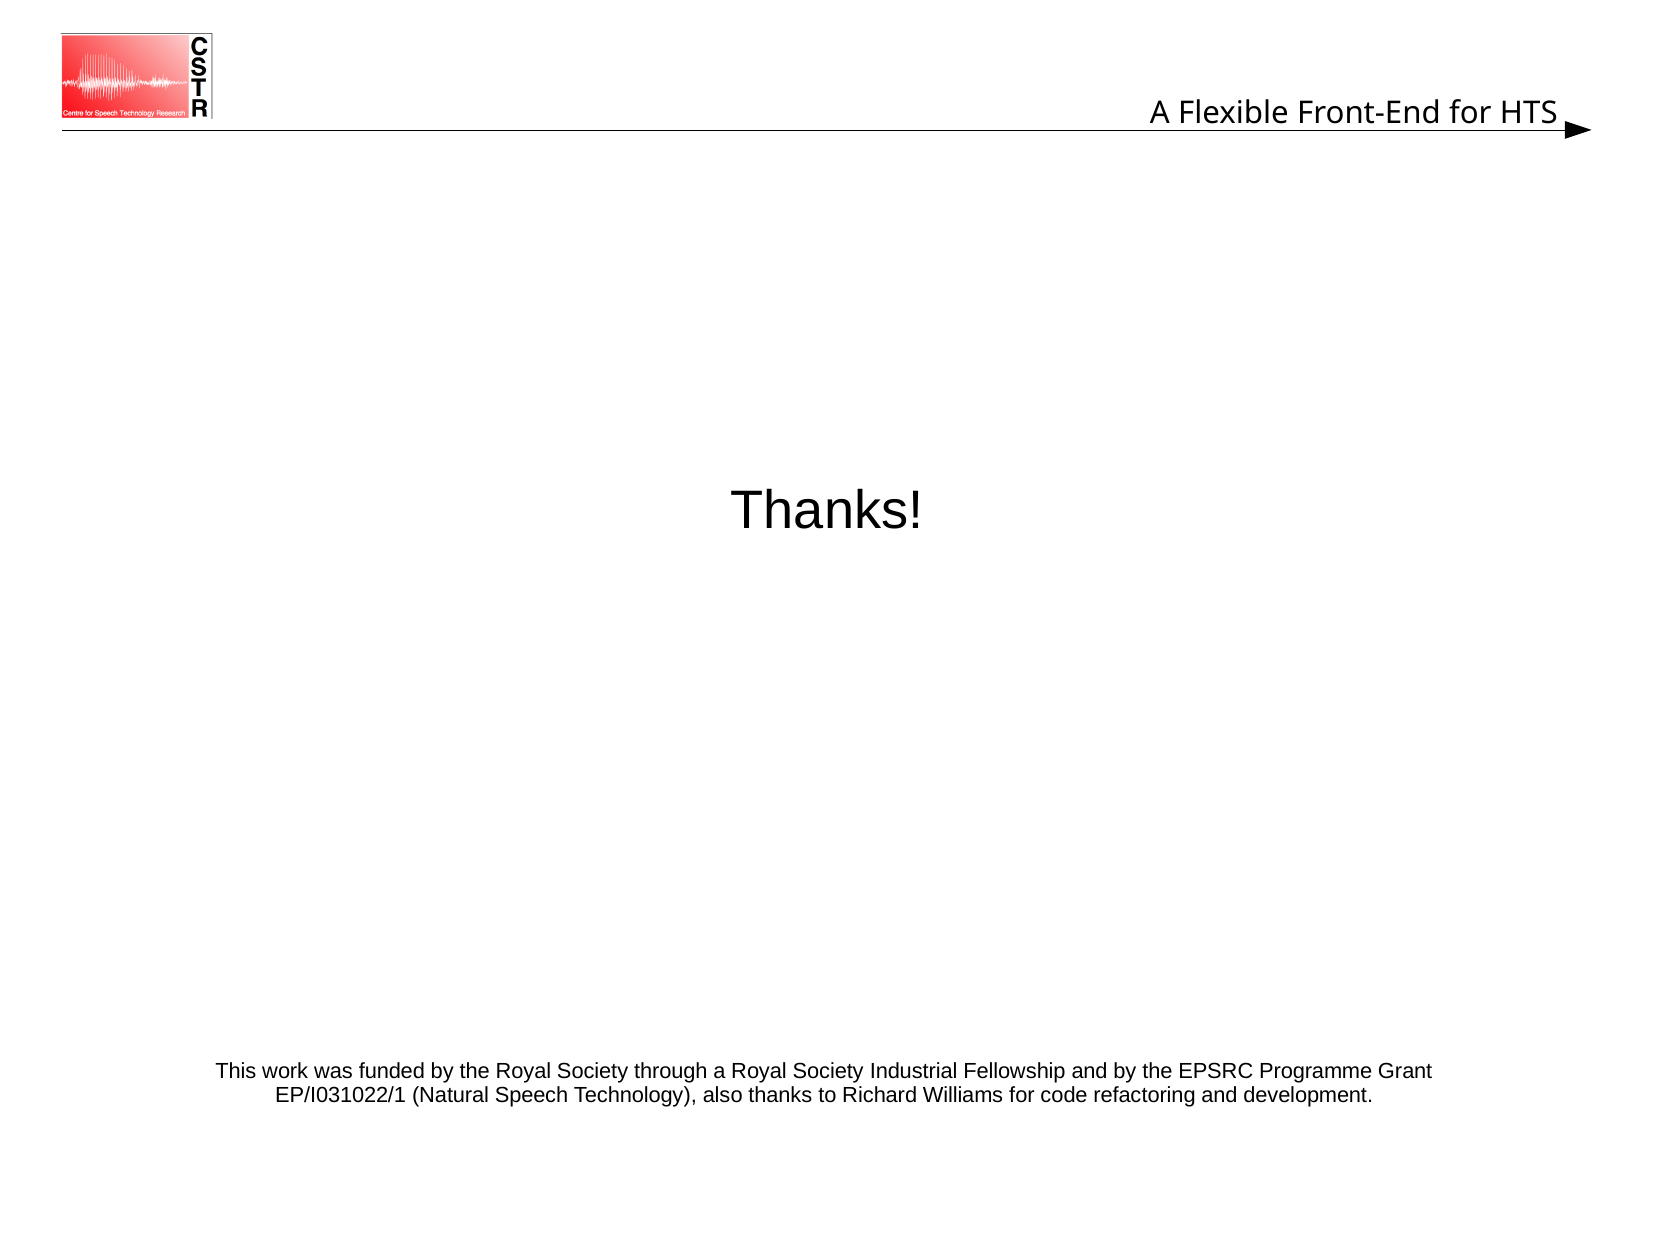

A Flexible Front-End for HTS
Thanks!
This work was funded by the Royal Society through a Royal Society Industrial Fellowship and by the EPSRC Programme Grant
EP/I031022/1 (Natural Speech Technology), also thanks to Richard Williams for code refactoring and development.